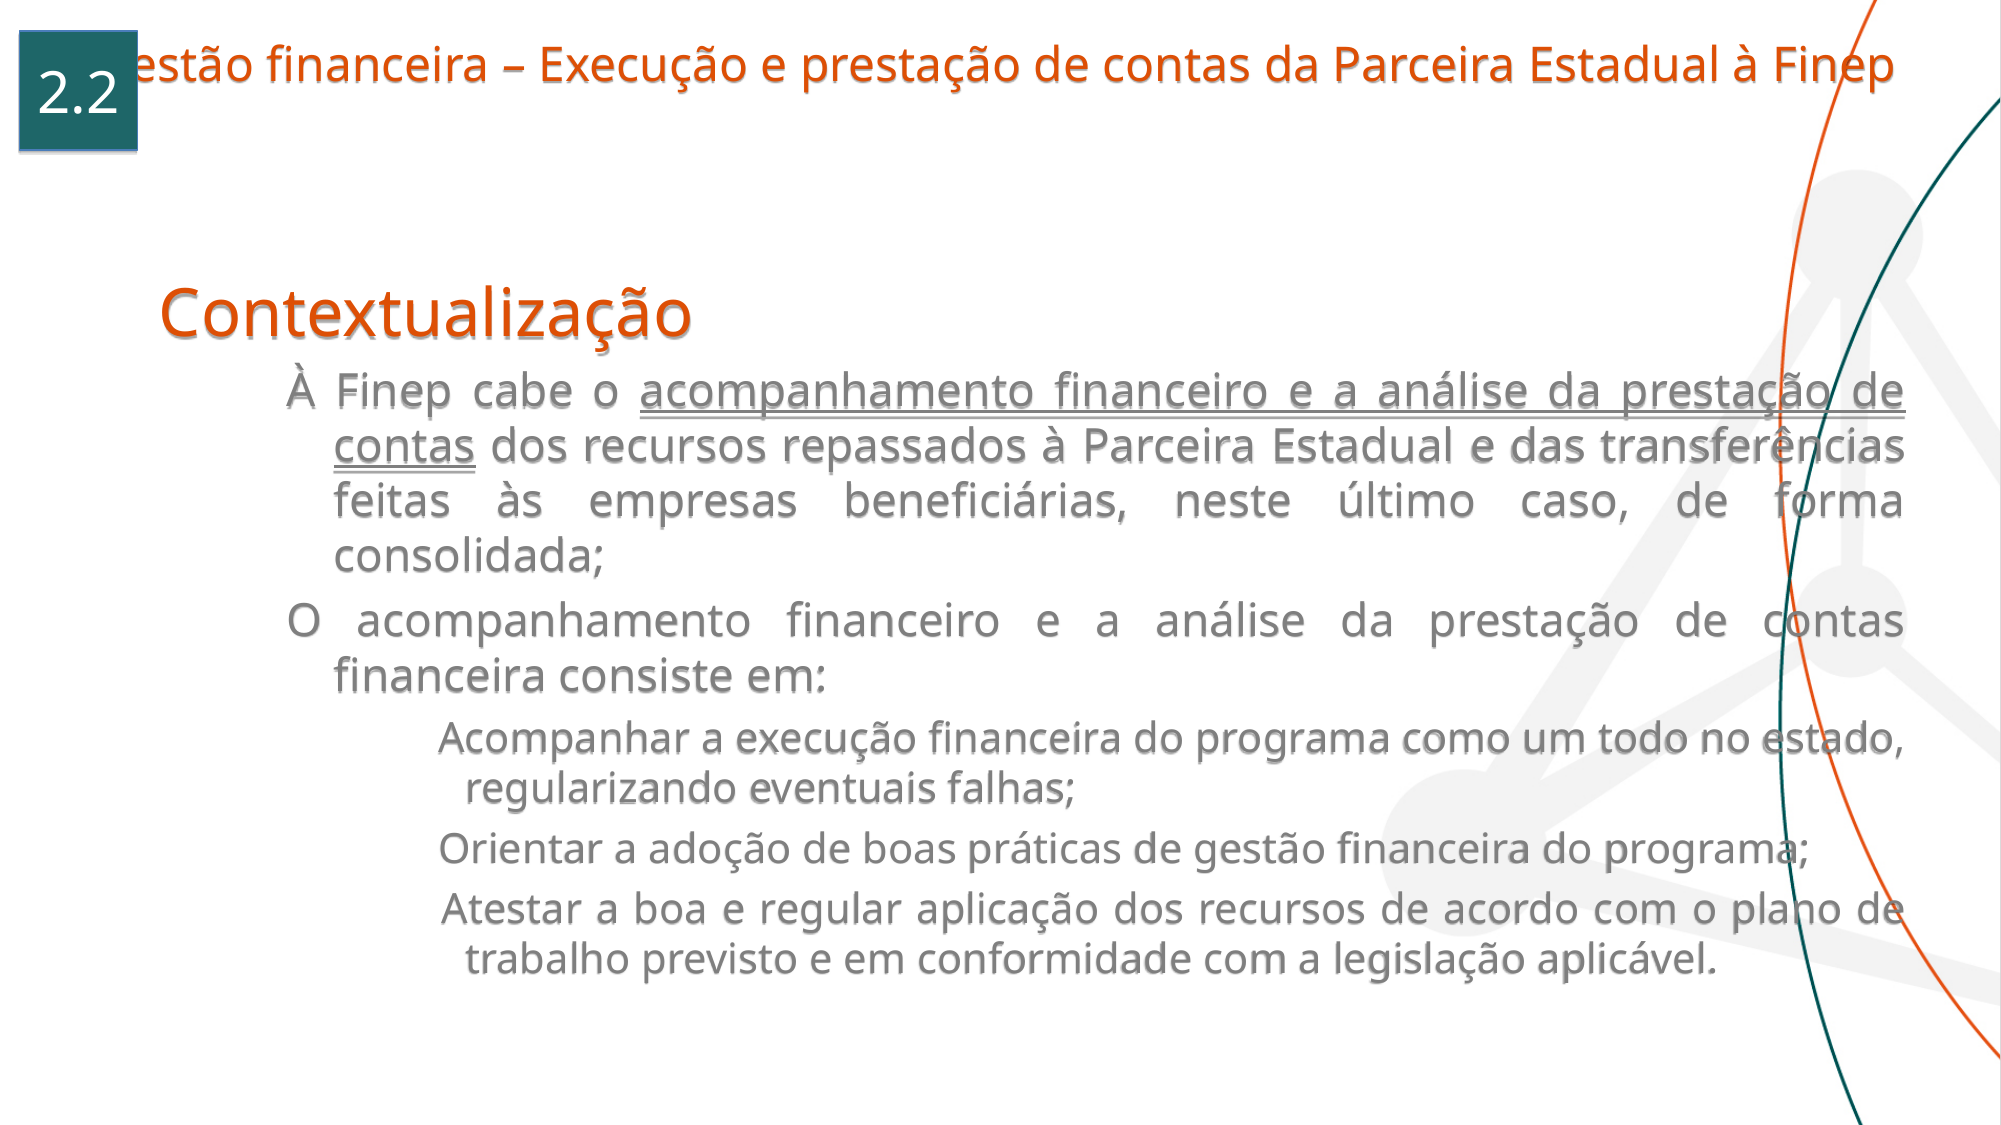

2.2
 Gestão financeira – Execução e prestação de contas da Parceira Estadual à Finep
 Contextualização
À Finep cabe o acompanhamento financeiro e a análise da prestação de contas dos recursos repassados à Parceira Estadual e das transferências feitas às empresas beneficiárias, neste último caso, de forma consolidada;
O acompanhamento financeiro e a análise da prestação de contas financeira consiste em:
 Acompanhar a execução financeira do programa como um todo no estado, regularizando eventuais falhas;
 Orientar a adoção de boas práticas de gestão financeira do programa;
 Atestar a boa e regular aplicação dos recursos de acordo com o plano de trabalho previsto e em conformidade com a legislação aplicável.